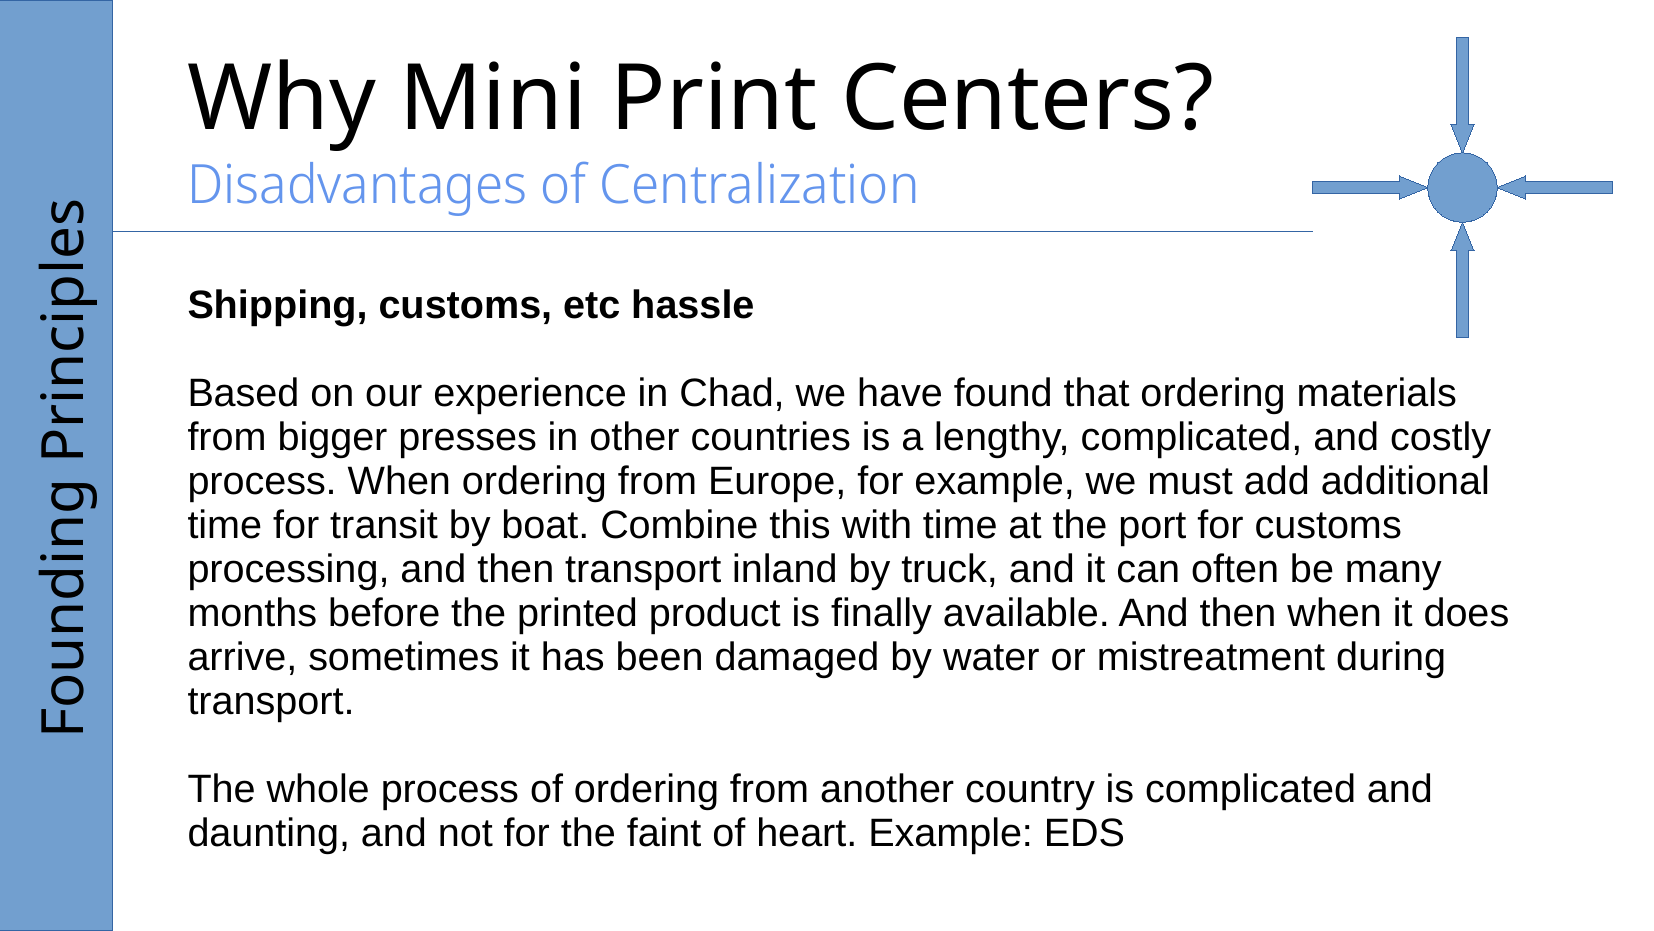

# Why Mini Print Centers?
Disadvantages of Centralization
Shipping, customs, etc hassle
Based on our experience in Chad, we have found that ordering materials from bigger presses in other countries is a lengthy, complicated, and costly process. When ordering from Europe, for example, we must add additional time for transit by boat. Combine this with time at the port for customs processing, and then transport inland by truck, and it can often be many months before the printed product is finally available. And then when it does arrive, sometimes it has been damaged by water or mistreatment during transport.
The whole process of ordering from another country is complicated and daunting, and not for the faint of heart. Example: EDS
Founding Principles